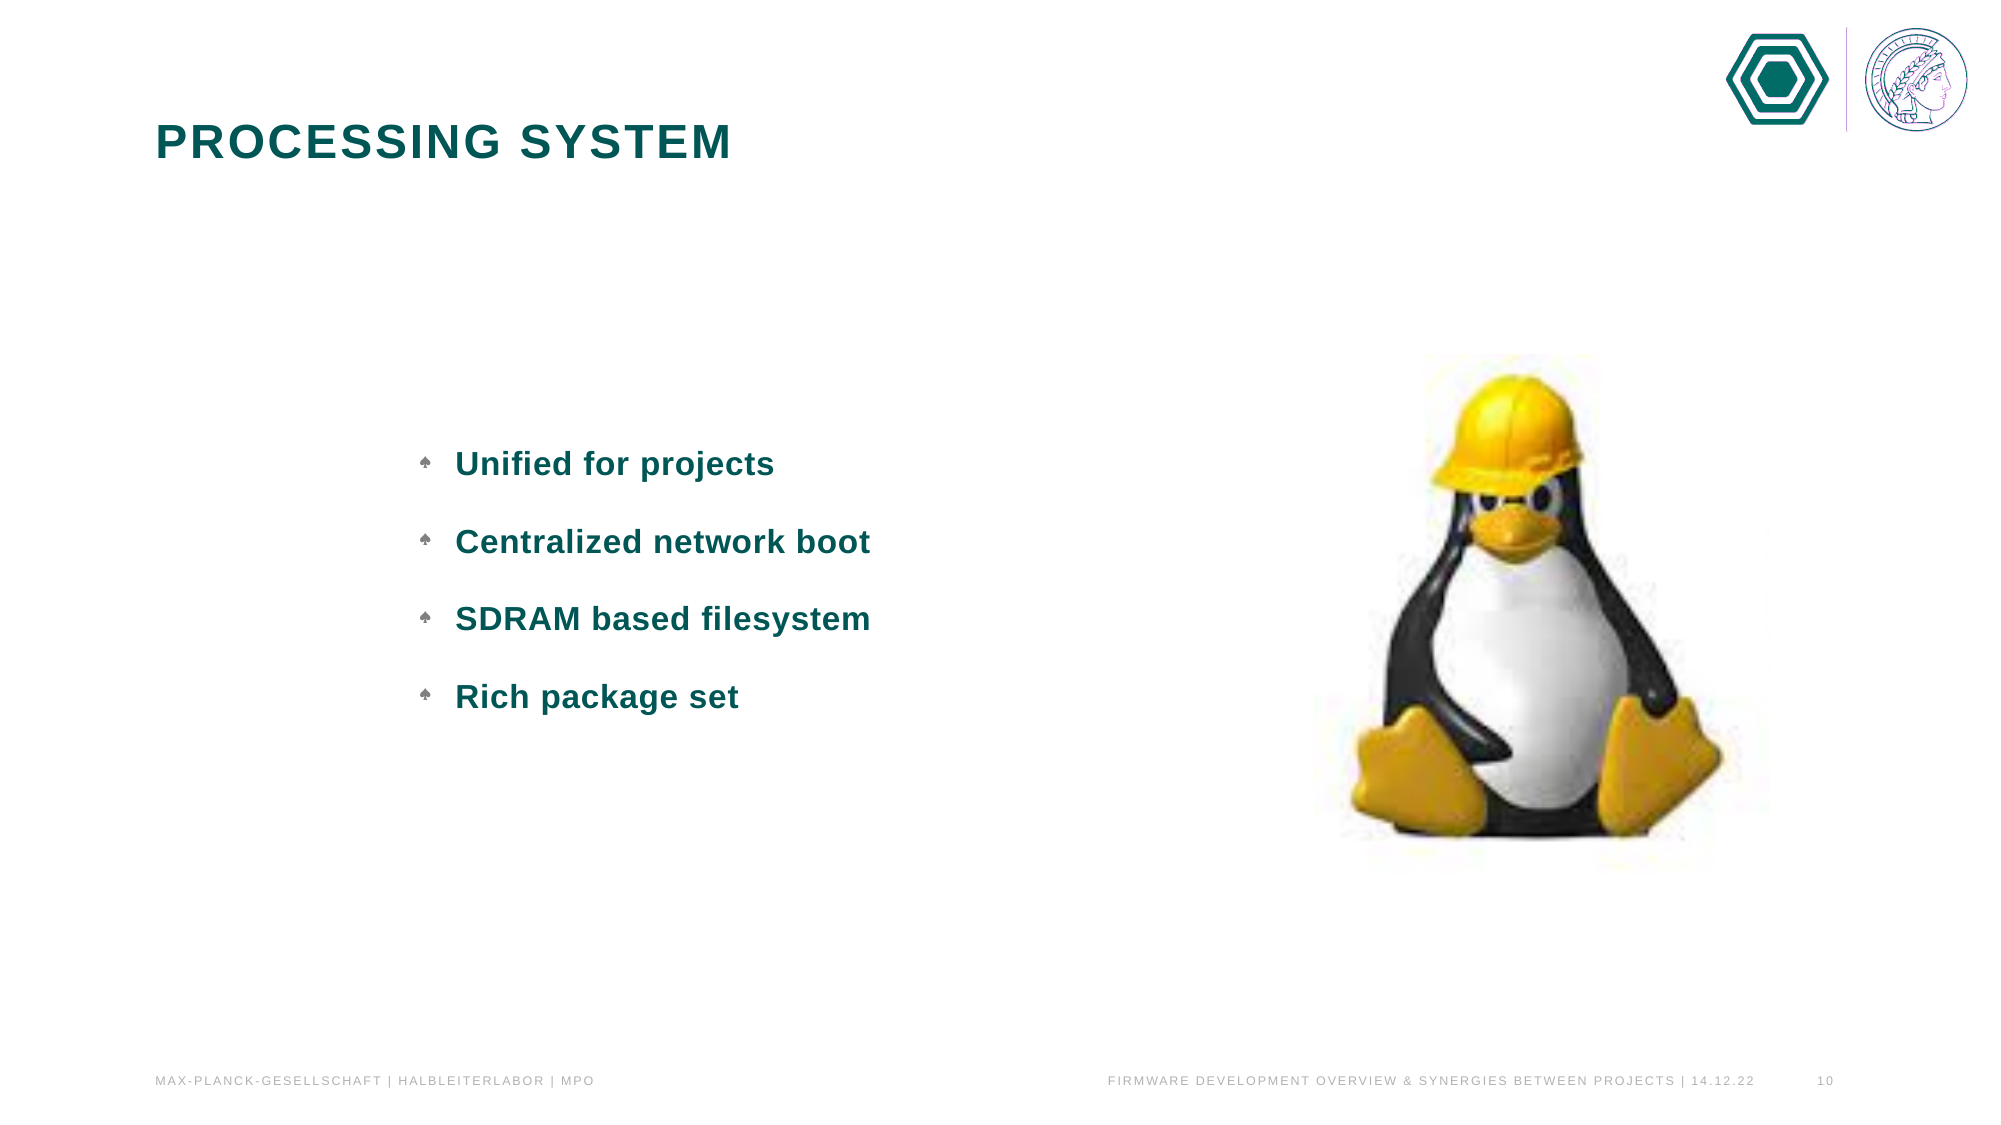

# Processing system
Unified for projects
Centralized network boot
SDRAM based filesystem
Rich package set